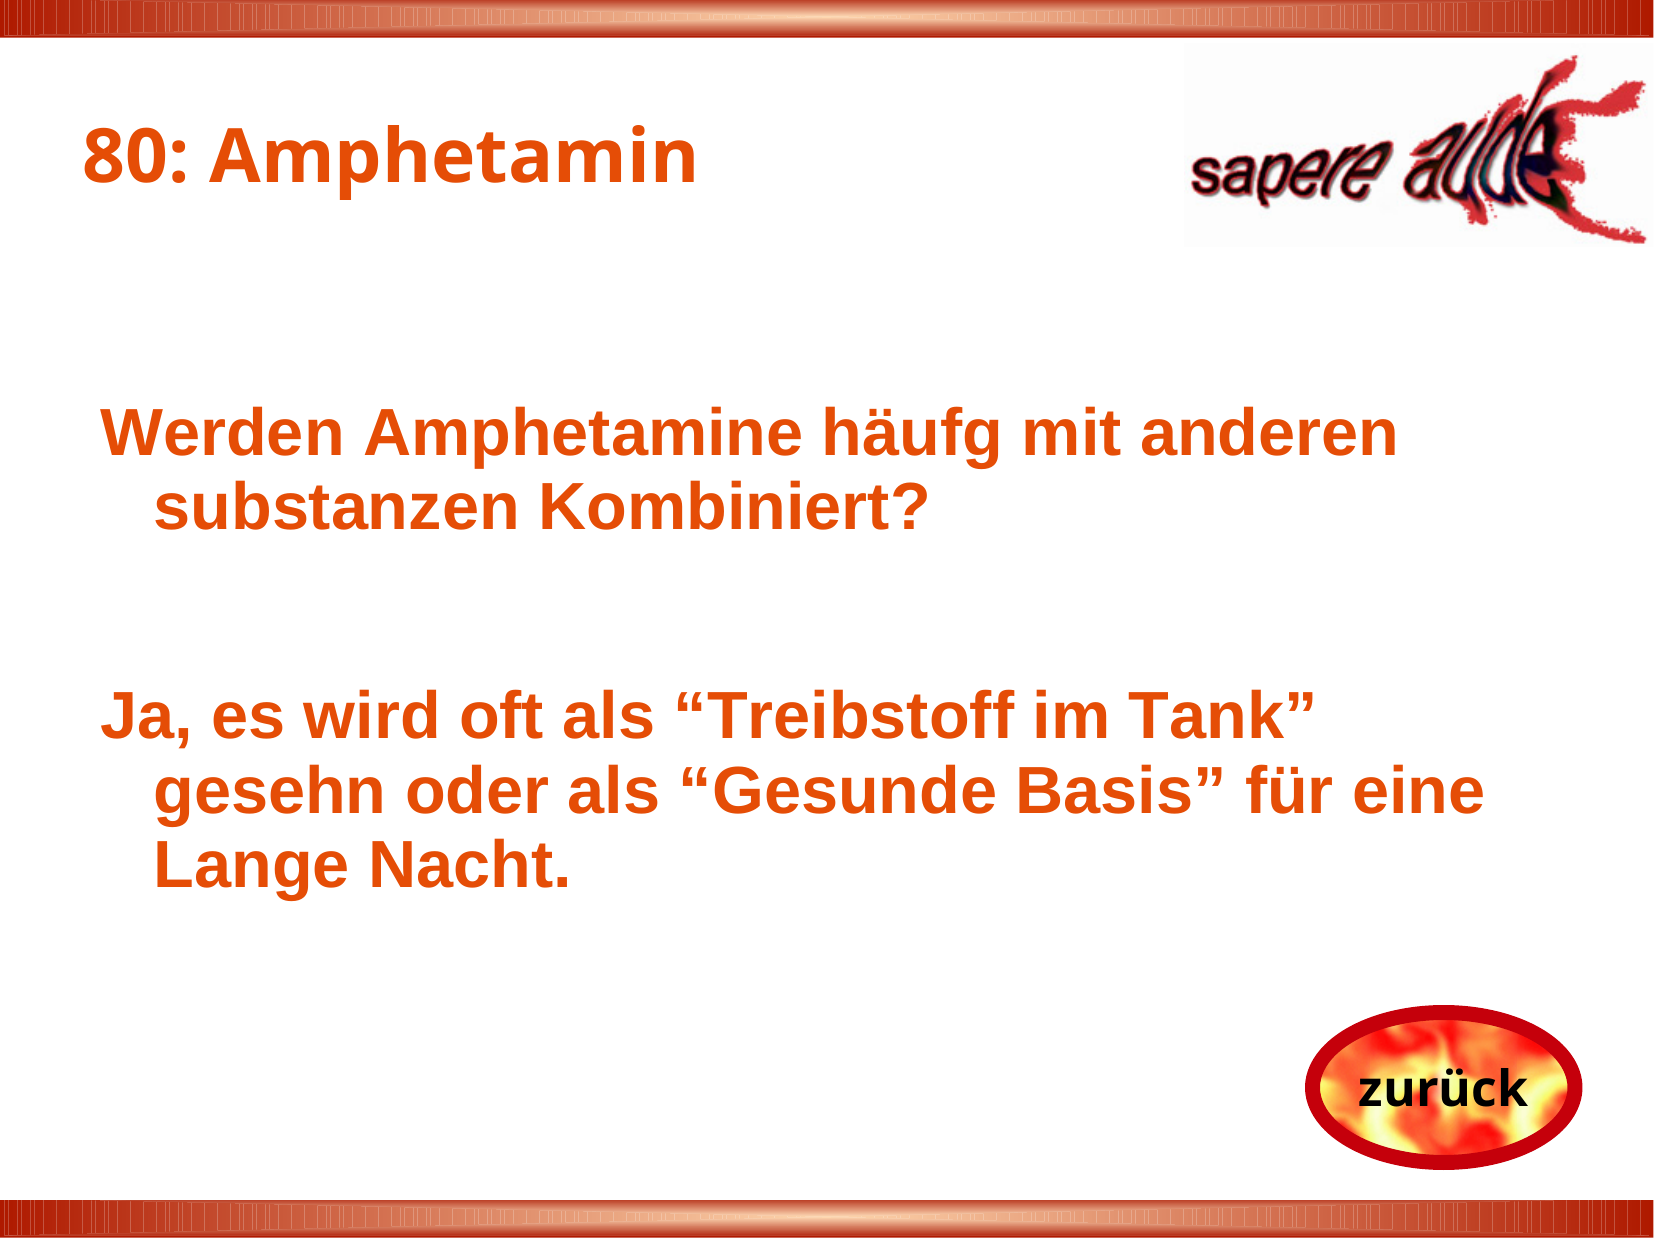

# 80: Amphetamin
Werden Amphetamine häufg mit anderen substanzen Kombiniert?
Ja, es wird oft als “Treibstoff im Tank” gesehn oder als “Gesunde Basis” für eine Lange Nacht.